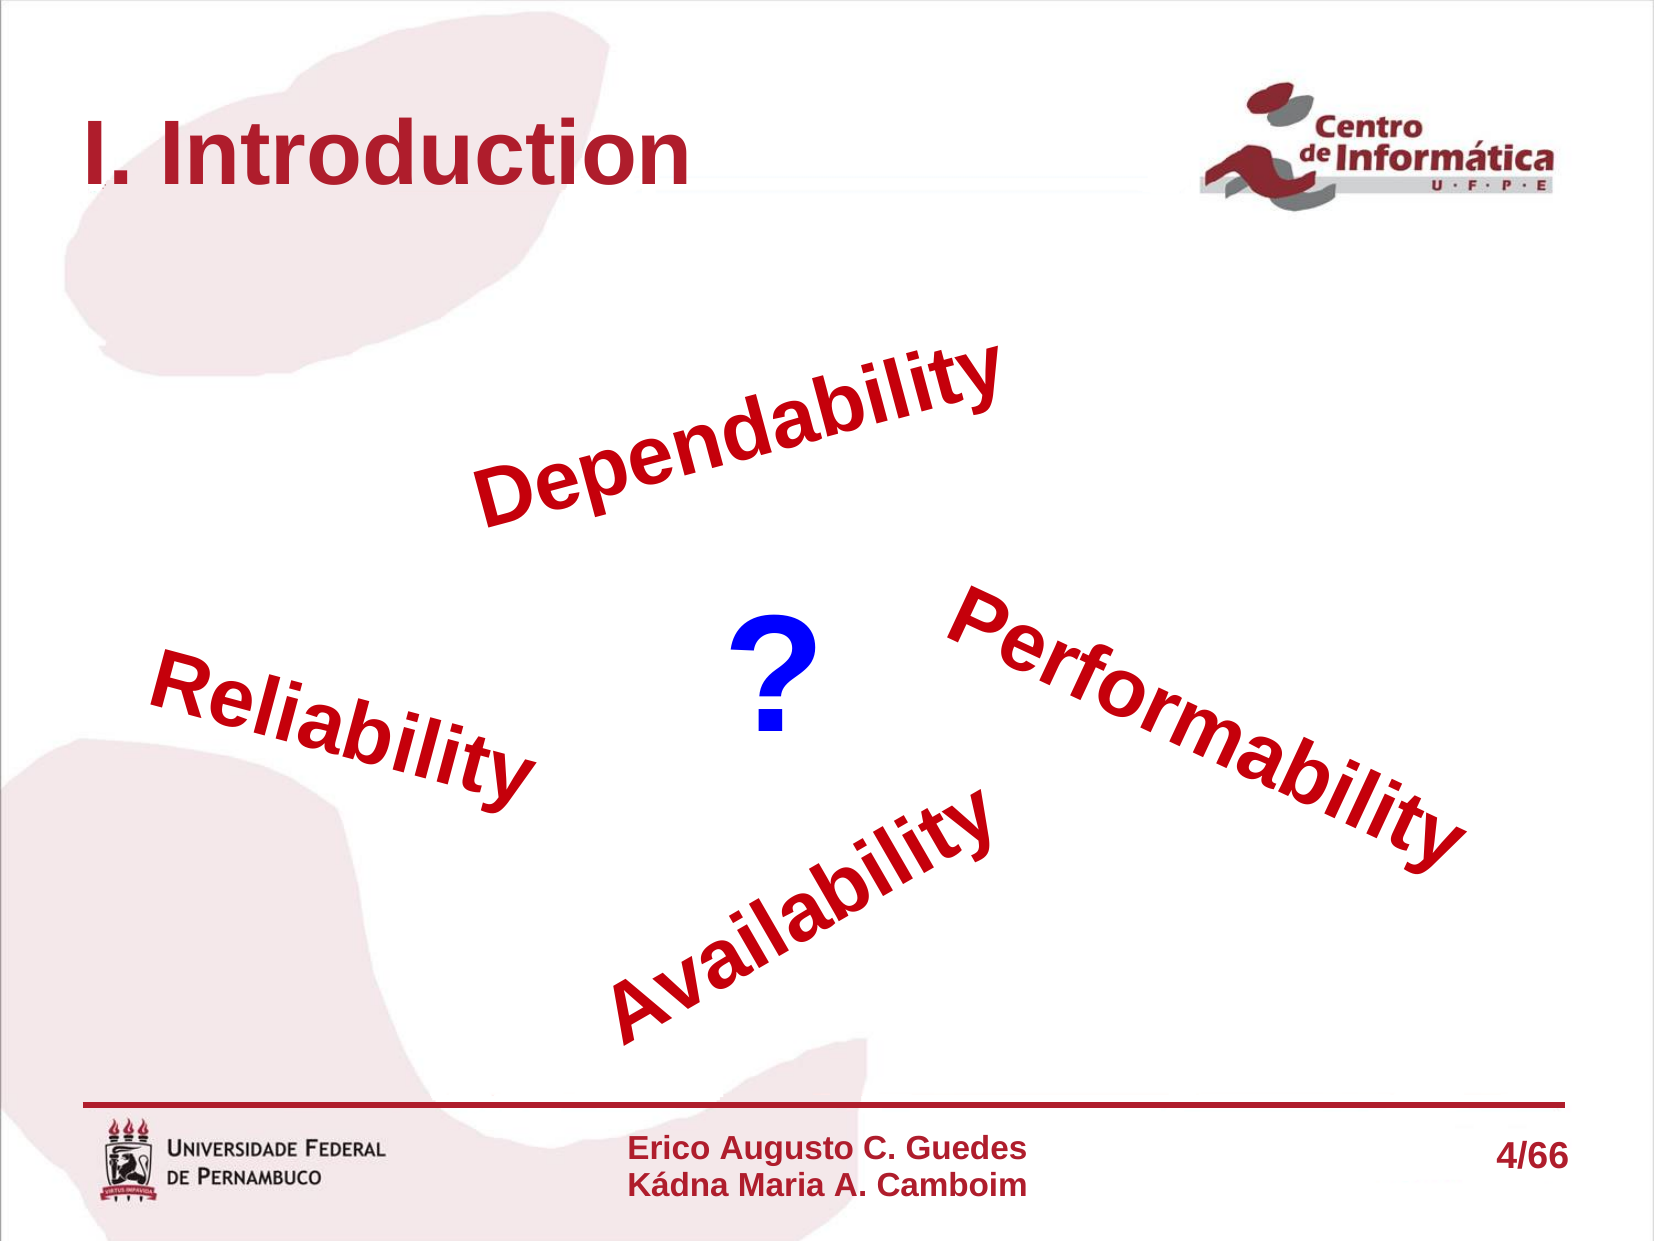

# I. Introduction
Dependability
?
Reliability
Performability
Availability